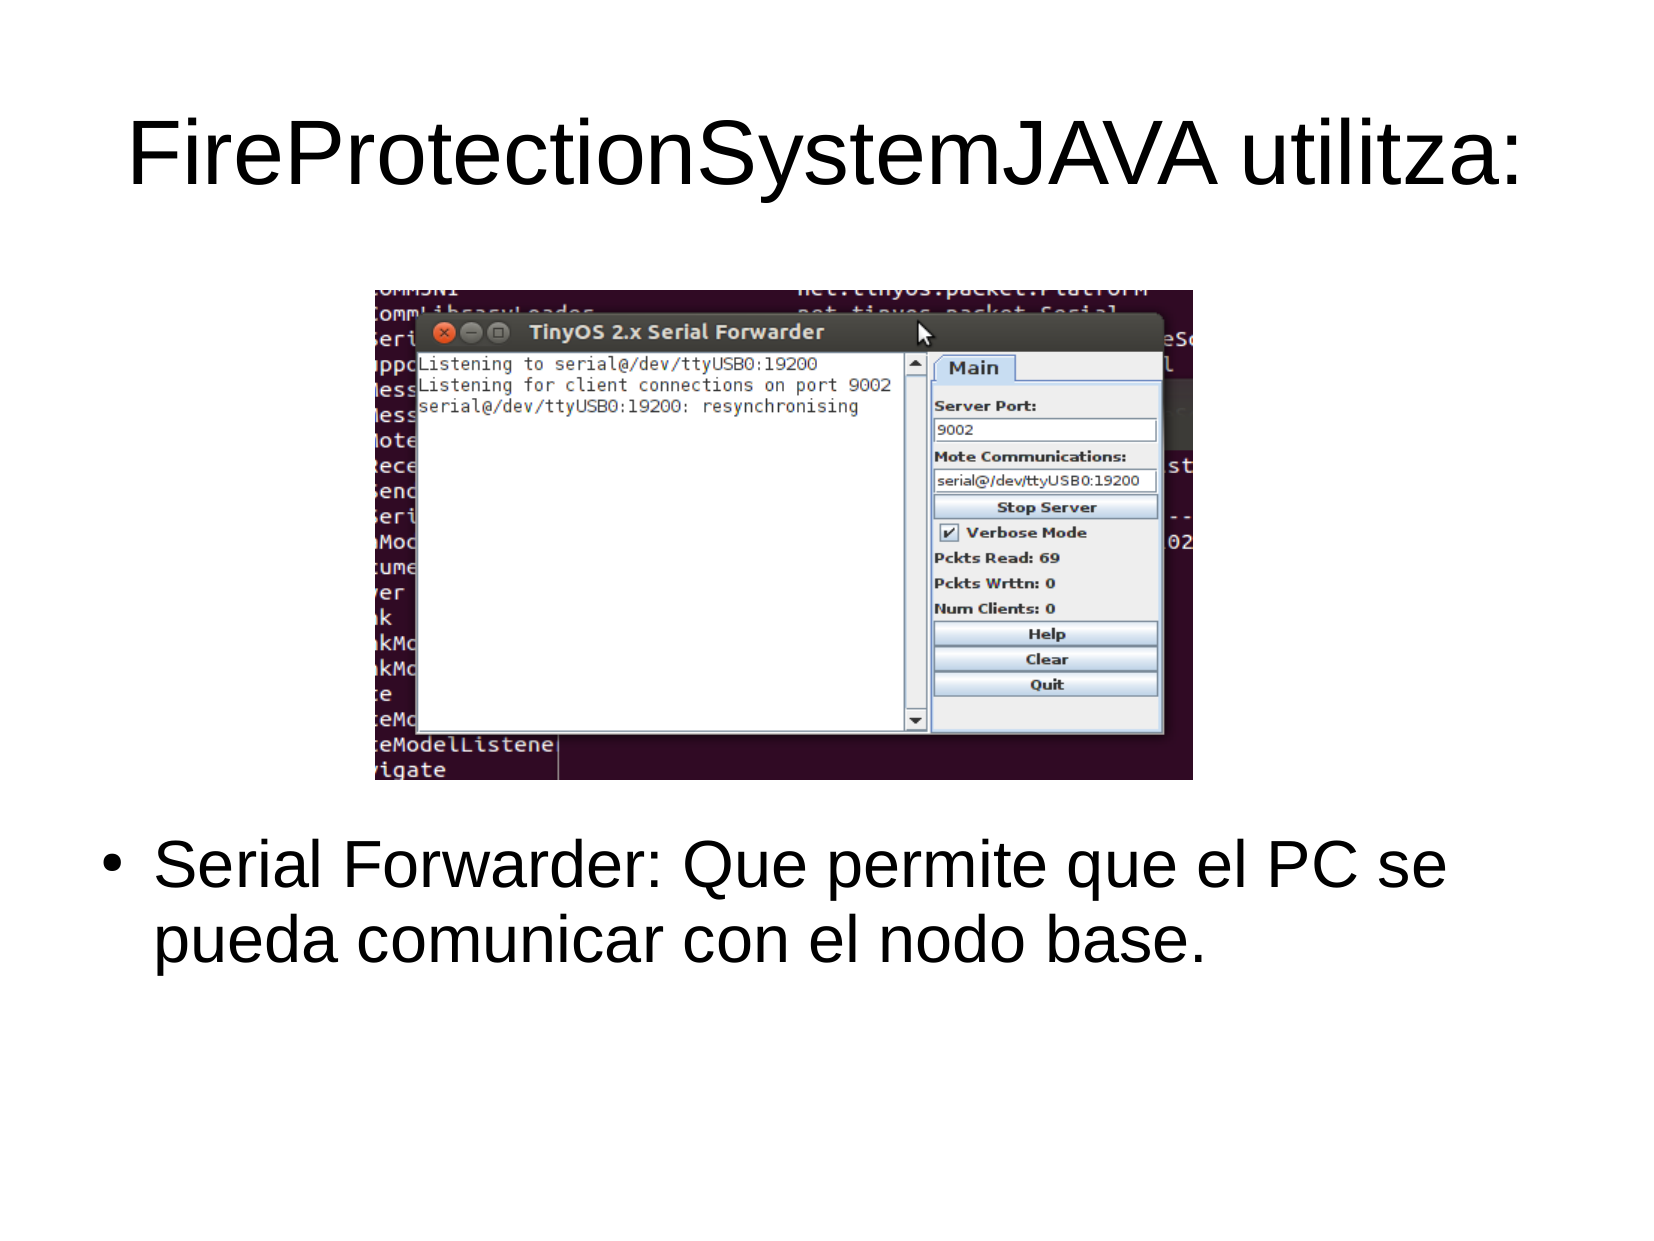

# FireProtectionSystemJAVA utilitza:
Serial Forwarder: Que permite que el PC se pueda comunicar con el nodo base.